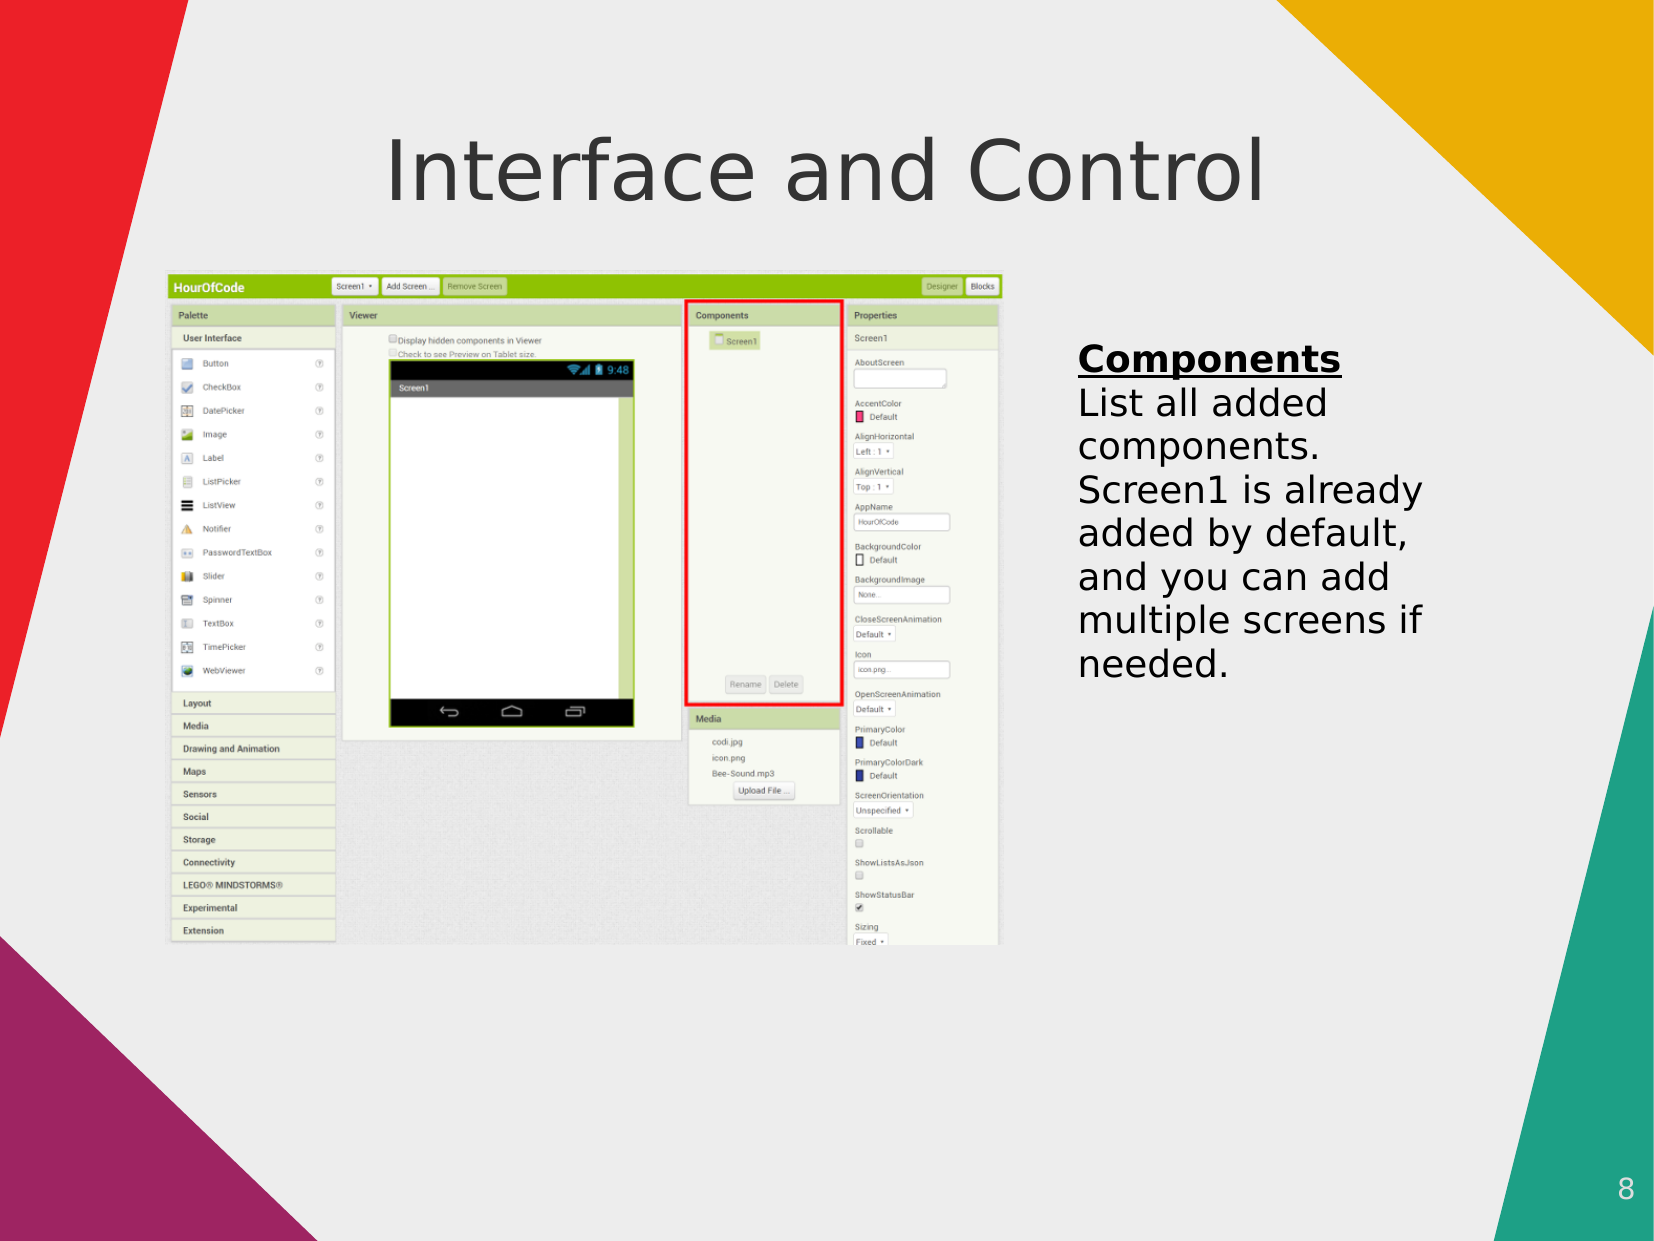

# Interface and Control
Components
List all added components. Screen1 is already added by default, and you can add multiple screens if needed.
8